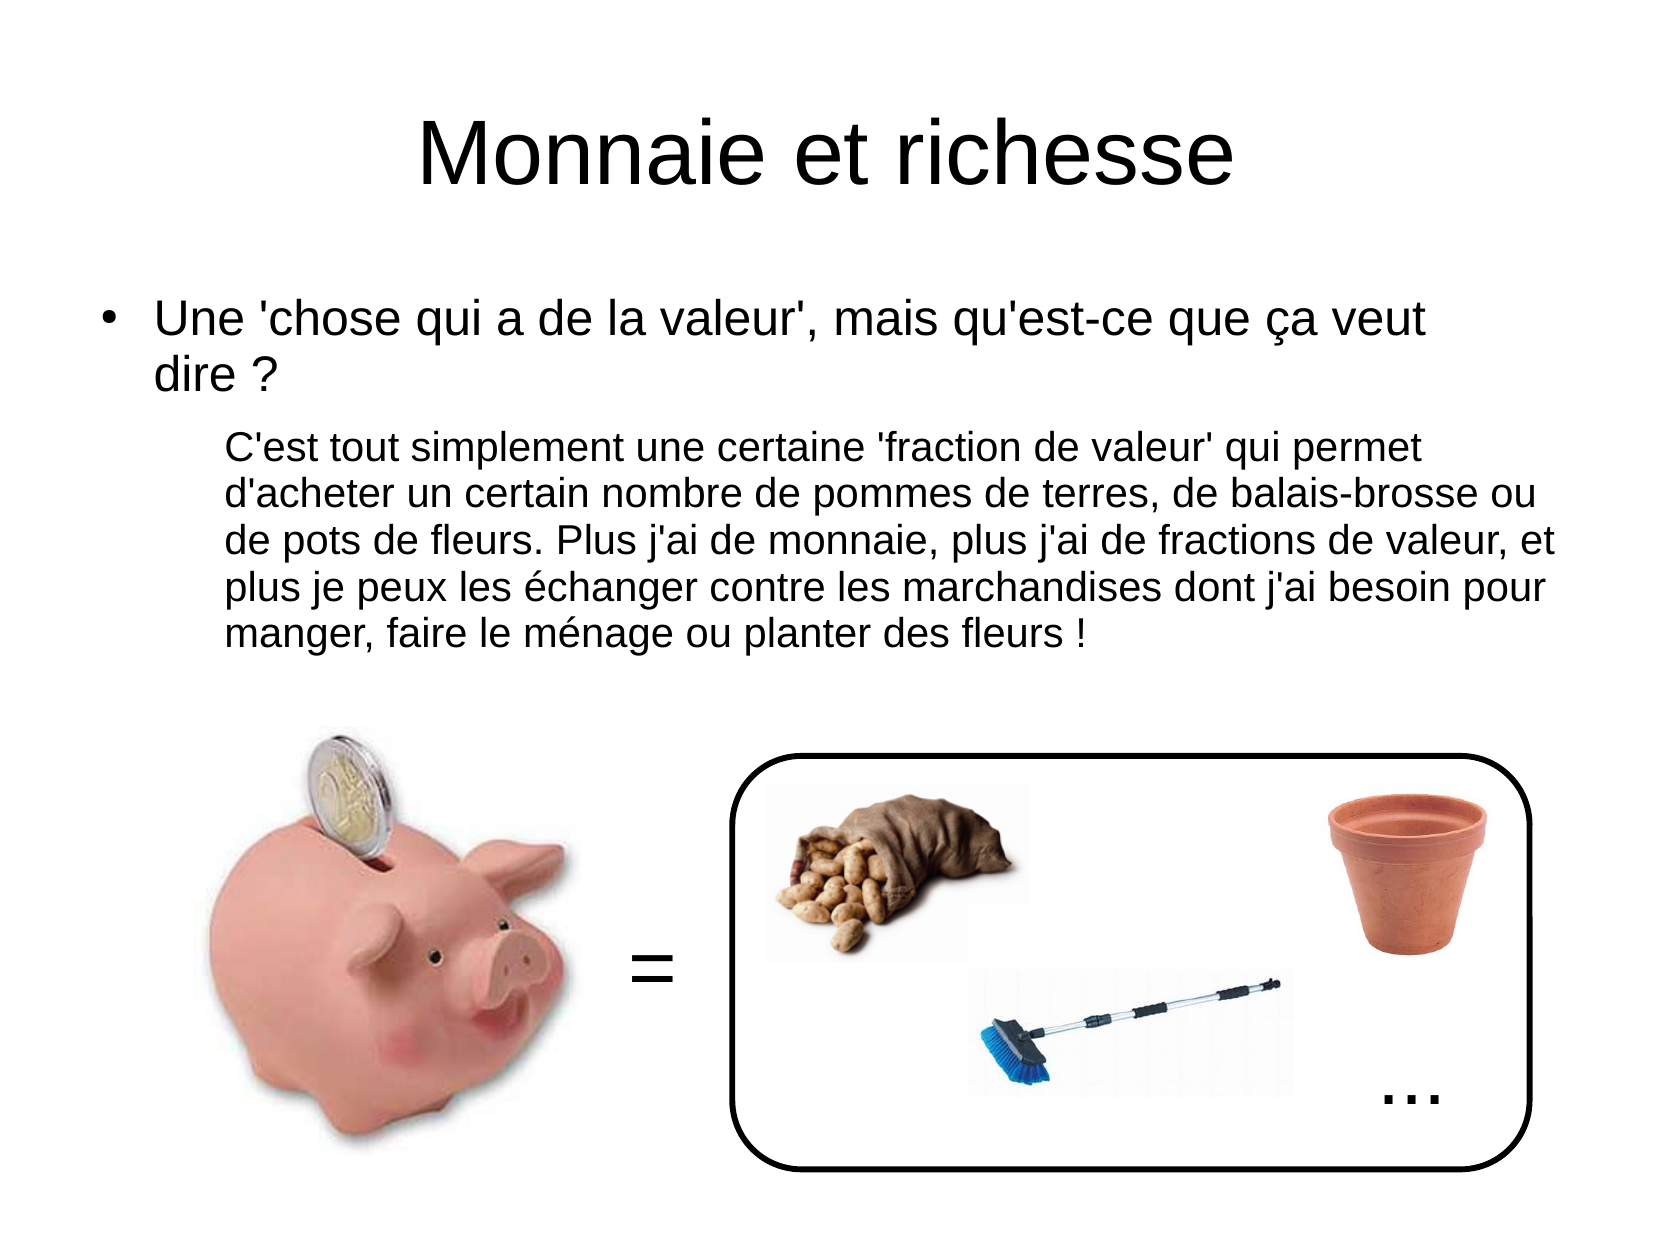

# Monnaie et richesse
Une 'chose qui a de la valeur', mais qu'est-ce que ça veut dire ?
C'est tout simplement une certaine 'fraction de valeur' qui permet d'acheter un certain nombre de pommes de terres, de balais-brosse ou de pots de fleurs. Plus j'ai de monnaie, plus j'ai de fractions de valeur, et plus je peux les échanger contre les marchandises dont j'ai besoin pour manger, faire le ménage ou planter des fleurs !
=
...